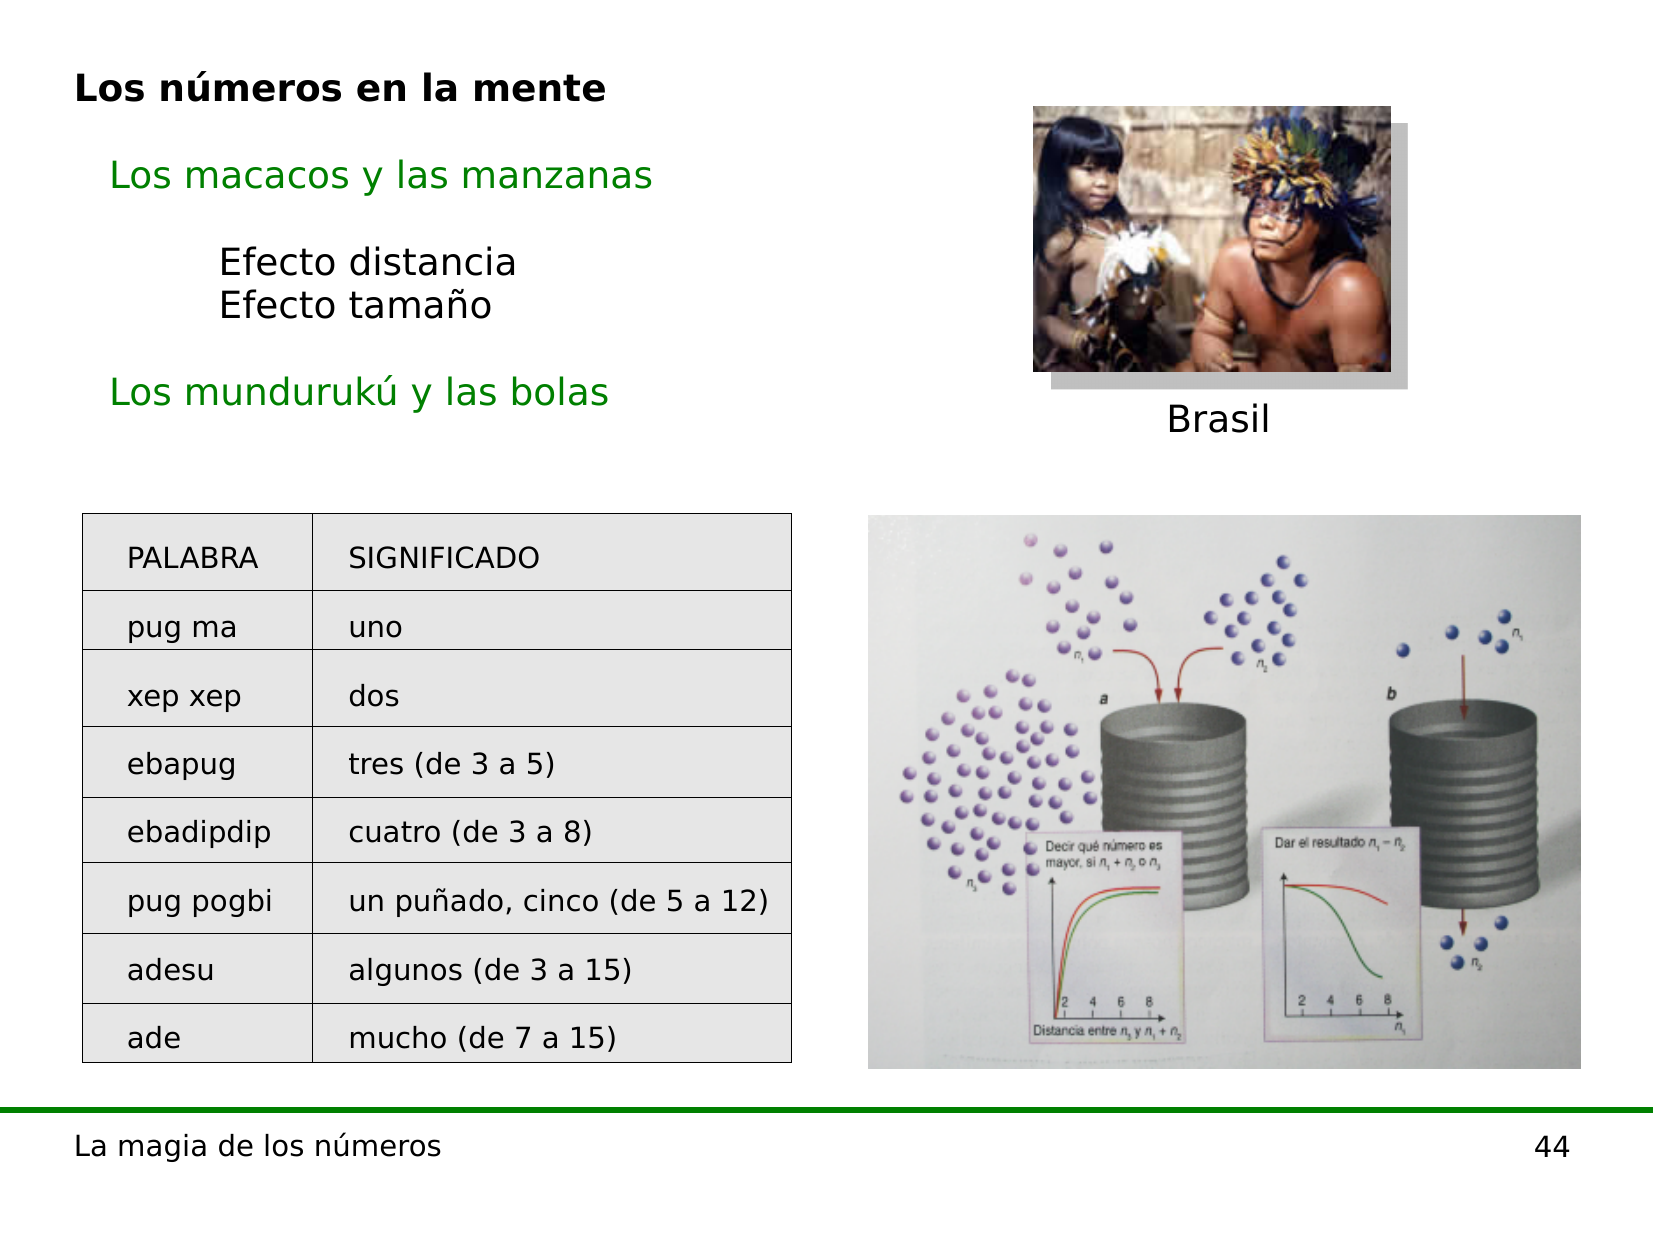

Los números en la mente
Los macacos y las manzanas
	Efecto distancia
	Efecto tamaño
Los mundurukú y las bolas
Brasil
PALABRA		SIGNIFICADO
pug ma		uno
xep xep		dos
ebapug		tres (de 3 a 5)
ebadipdip		cuatro (de 3 a 8)
pug pogbi		un puñado, cinco (de 5 a 12)
adesu		algunos (de 3 a 15)
ade			mucho (de 7 a 15)
La magia de los números
44